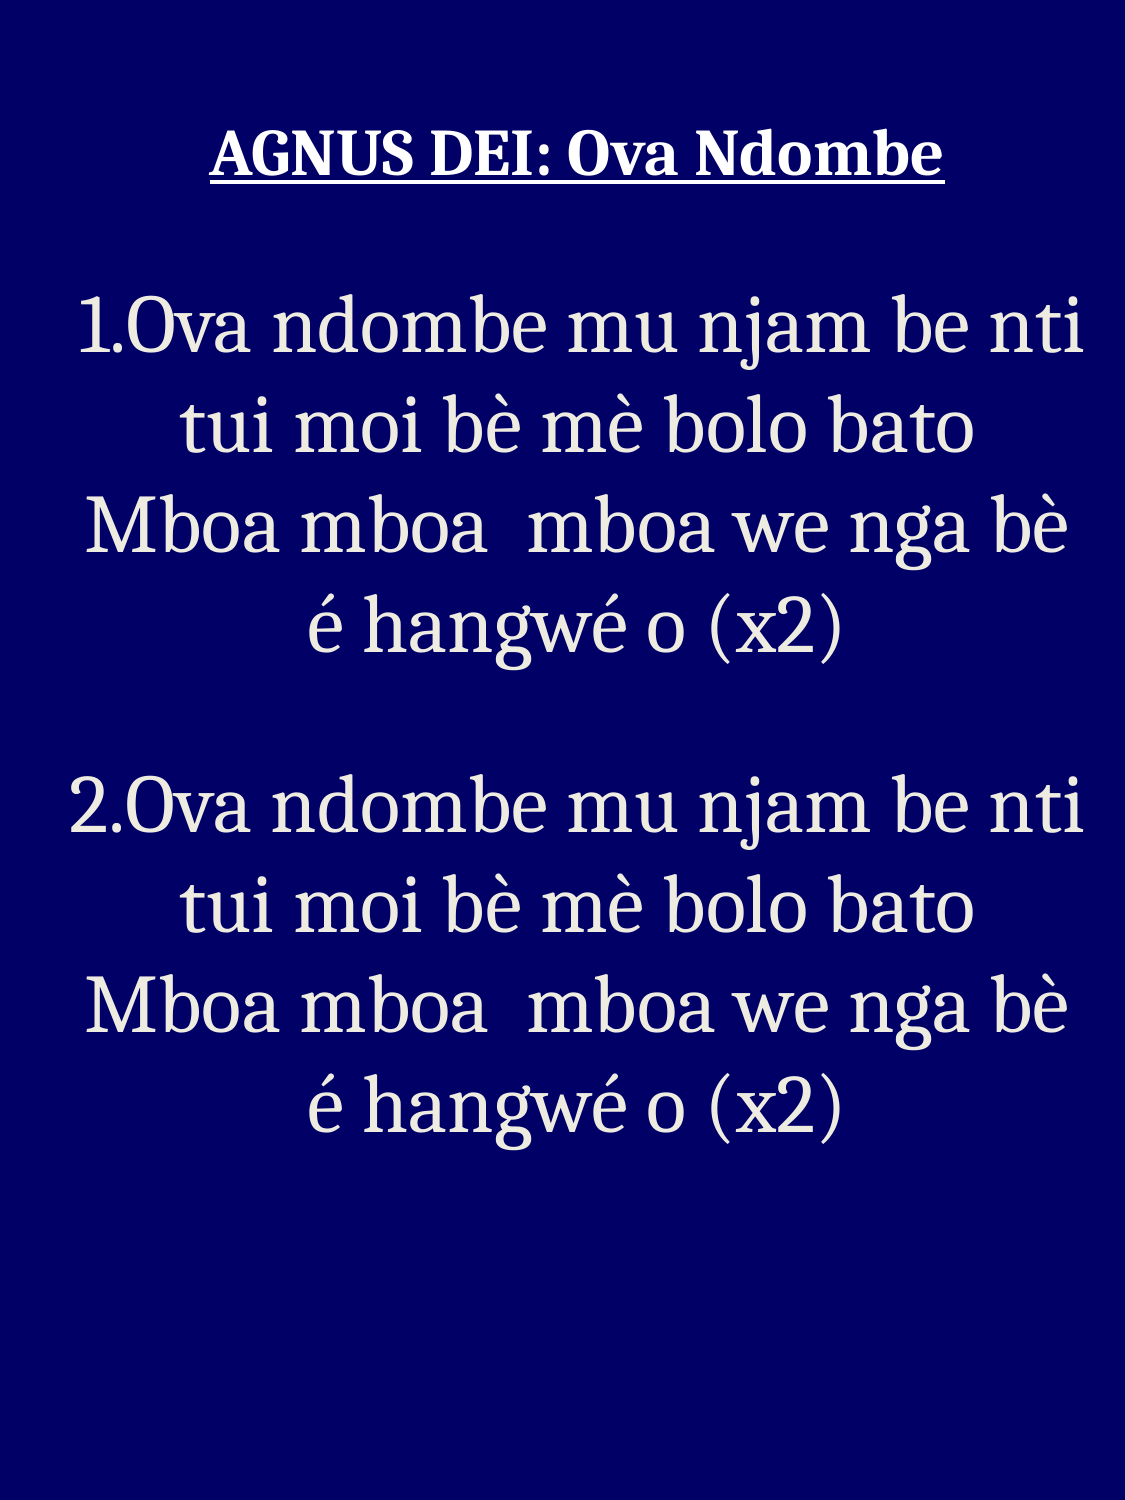

AGNUS DEI: Ova Ndombe
 1.Ova ndombe mu njam be nti tui moi bè mè bolo bato
Mboa mboa mboa we nga bè é hangwé o (x2)
2.Ova ndombe mu njam be nti tui moi bè mè bolo bato
Mboa mboa mboa we nga bè é hangwé o (x2)